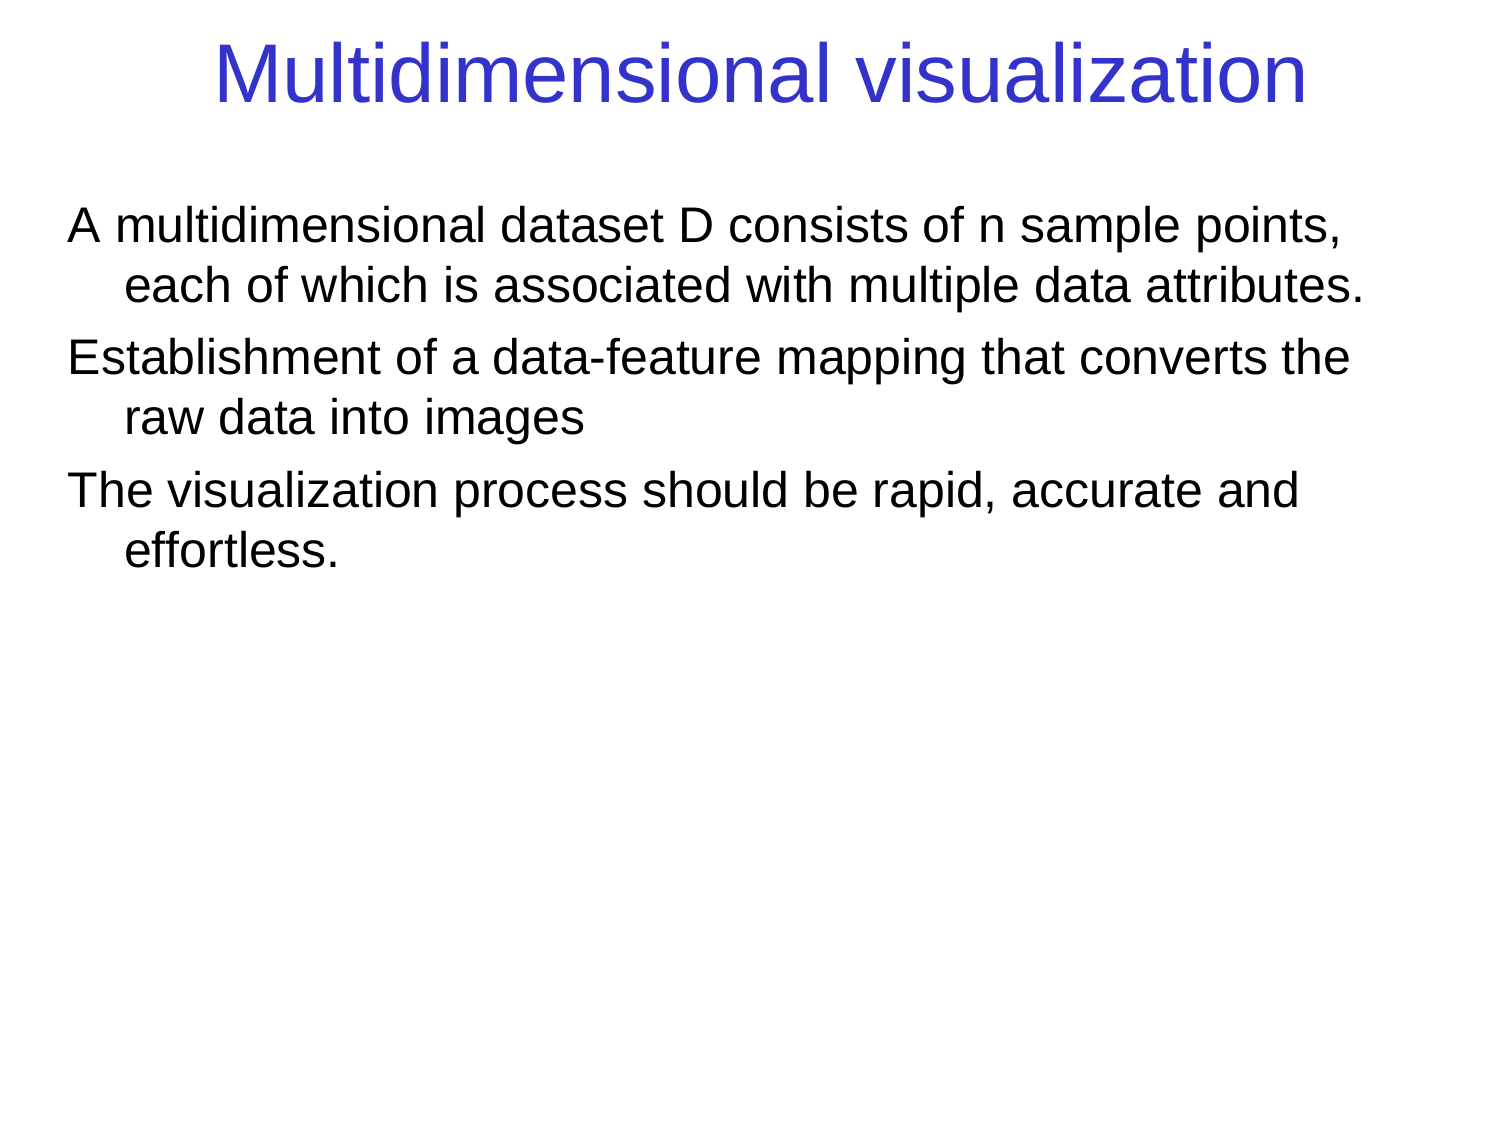

# Multidimensional visualization
A multidimensional dataset D consists of n sample points, each of which is associated with multiple data attributes.
Establishment of a data-feature mapping that converts the raw data into images
The visualization process should be rapid, accurate and effortless.